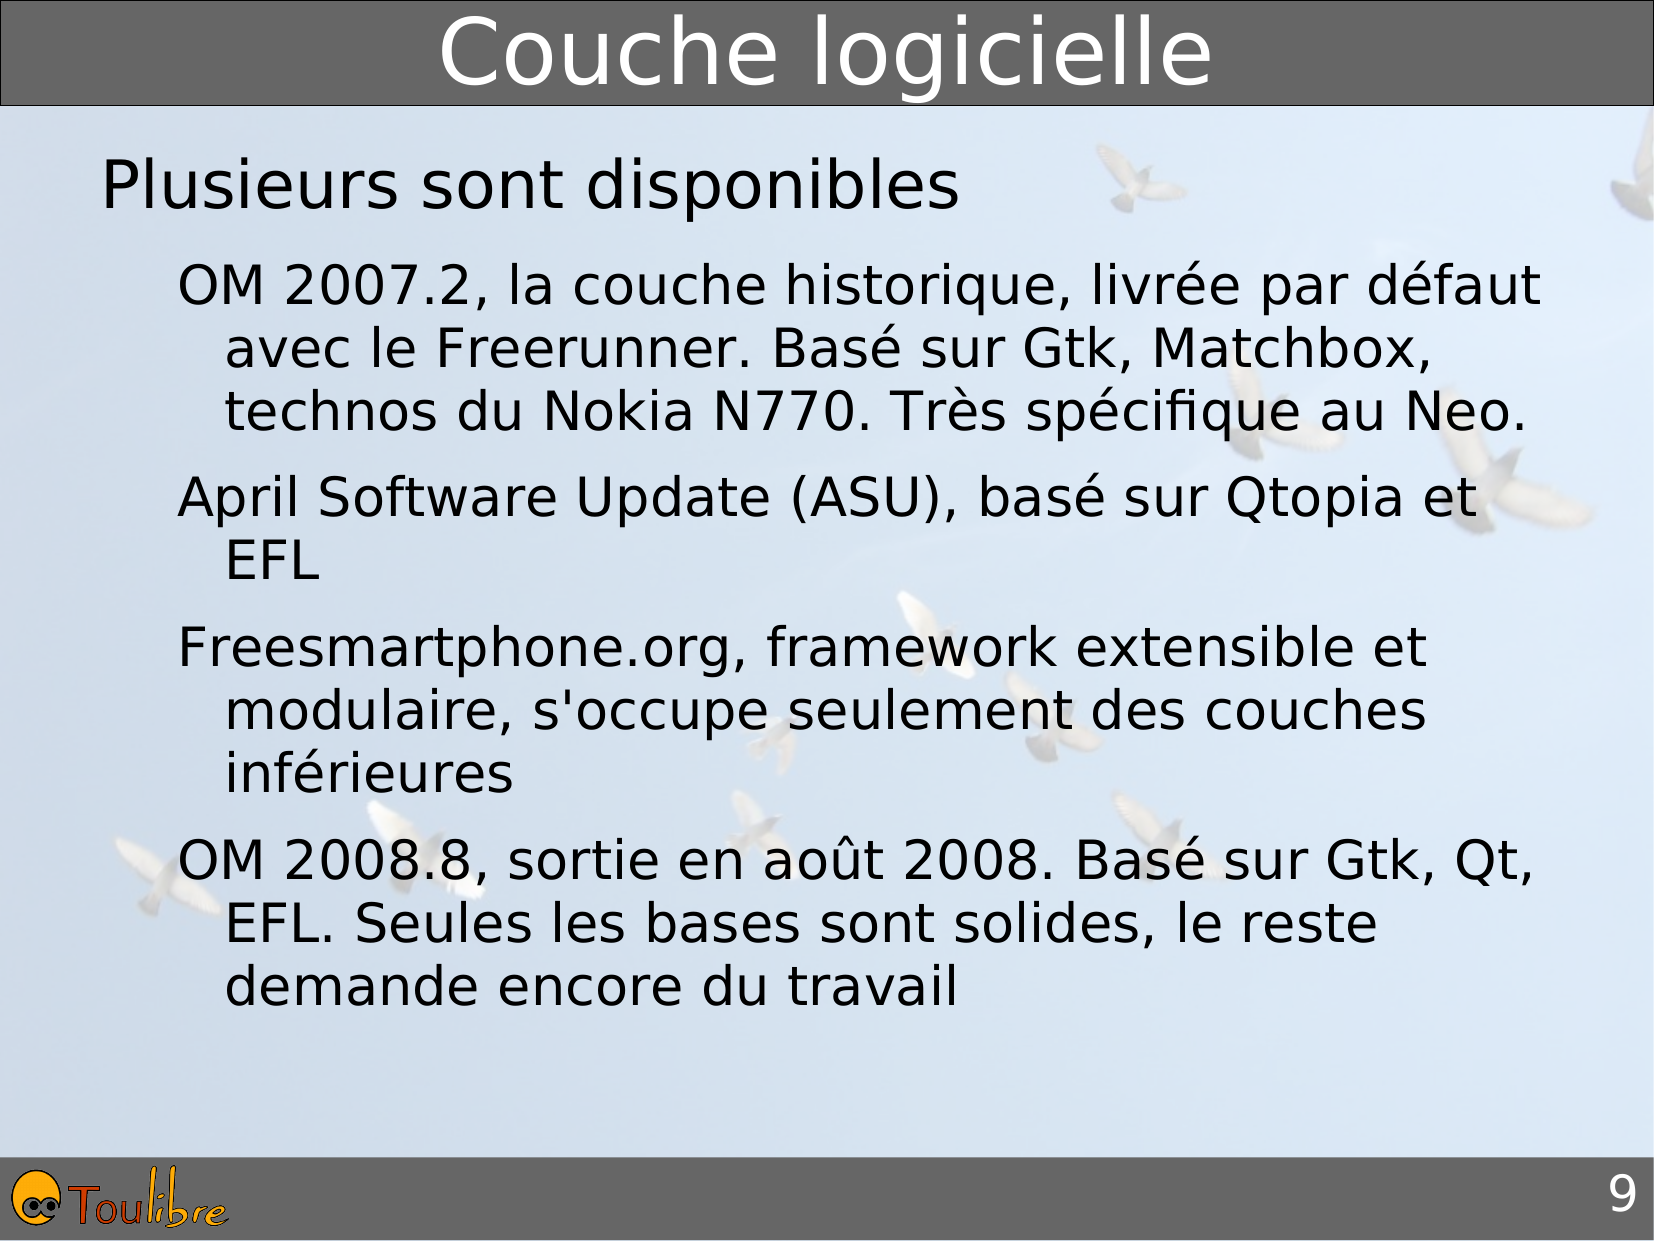

# Couche logicielle
Plusieurs sont disponibles
OM 2007.2, la couche historique, livrée par défaut avec le Freerunner. Basé sur Gtk, Matchbox, technos du Nokia N770. Très spécifique au Neo.
April Software Update (ASU), basé sur Qtopia et EFL
Freesmartphone.org, framework extensible et modulaire, s'occupe seulement des couches inférieures
OM 2008.8, sortie en août 2008. Basé sur Gtk, Qt, EFL. Seules les bases sont solides, le reste demande encore du travail